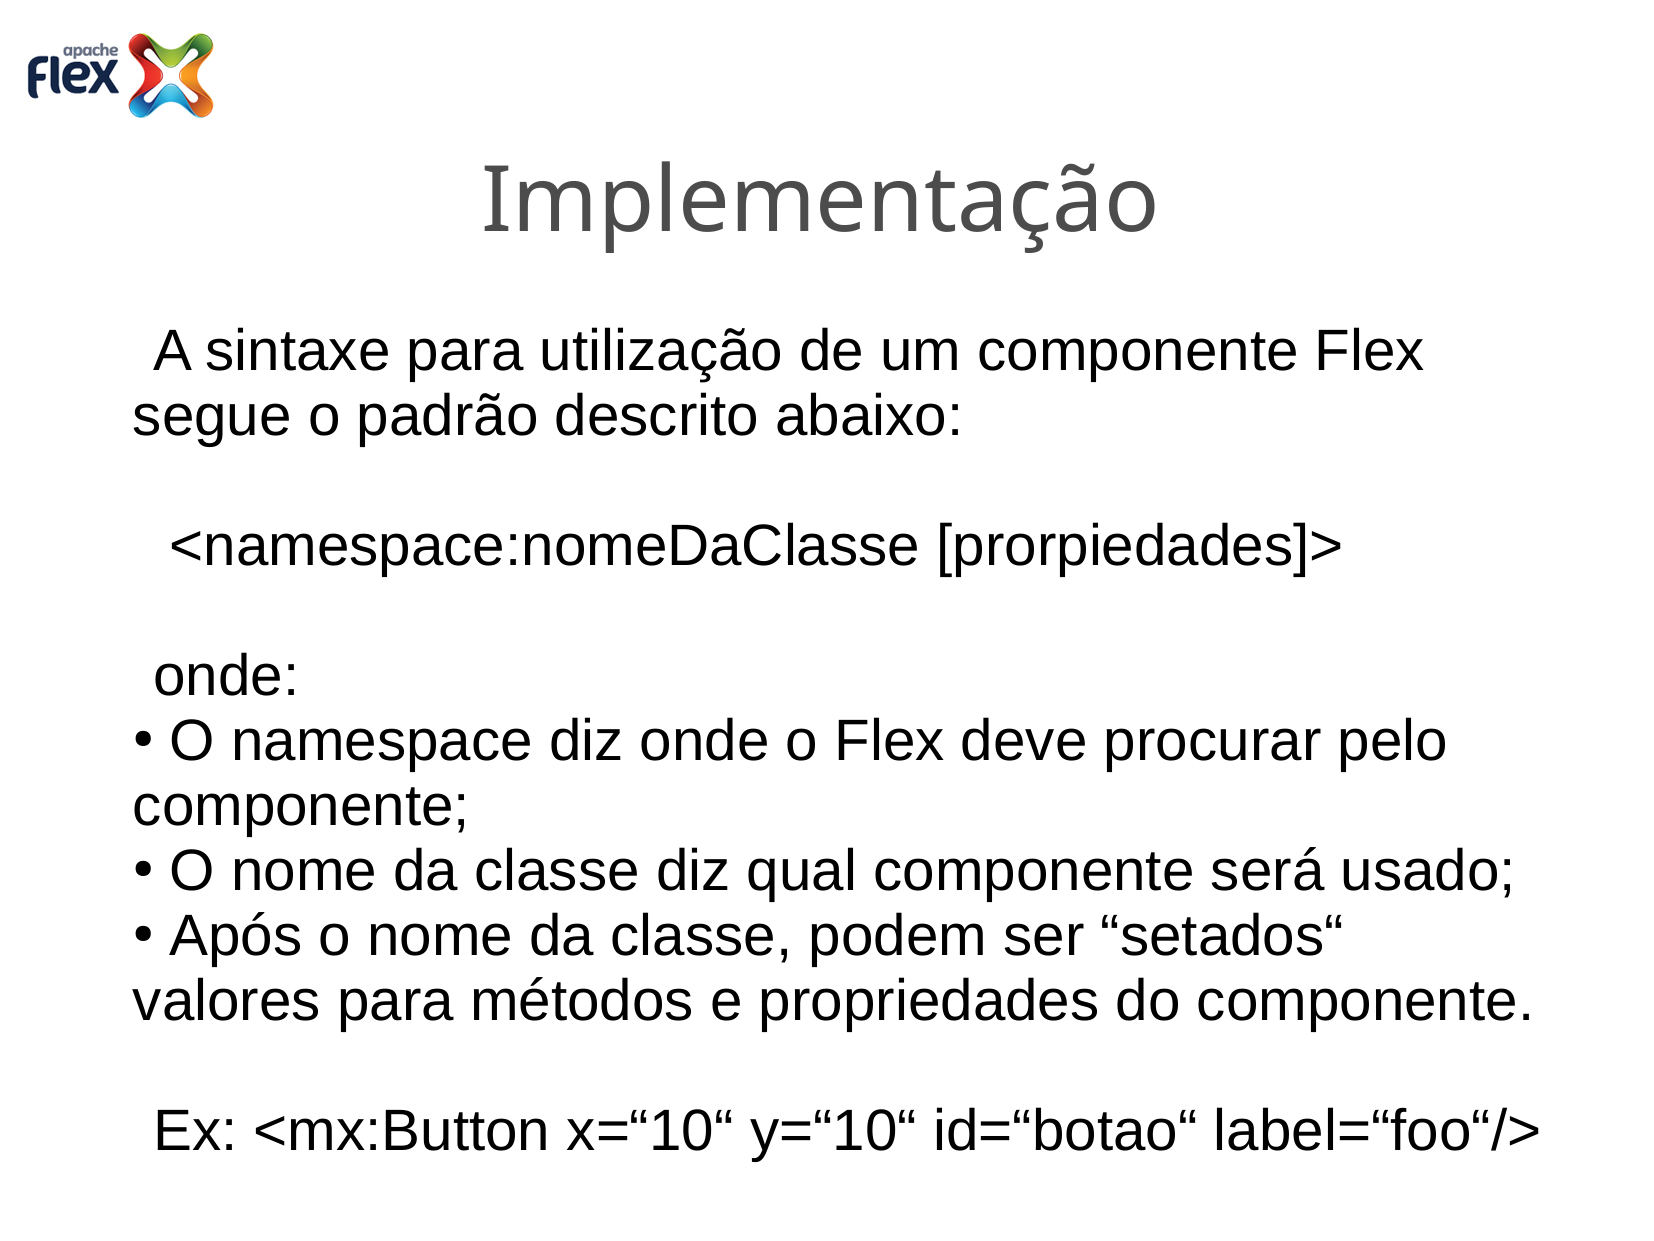

# Implementação
A sintaxe para utilização de um componente Flex segue o padrão descrito abaixo:
 <namespace:nomeDaClasse [prorpiedades]>
onde:
 O namespace diz onde o Flex deve procurar pelo componente;
 O nome da classe diz qual componente será usado;
 Após o nome da classe, podem ser “setados“ valores para métodos e propriedades do componente.
Ex: <mx:Button x=“10“ y=“10“ id=“botao“ label=“foo“/>